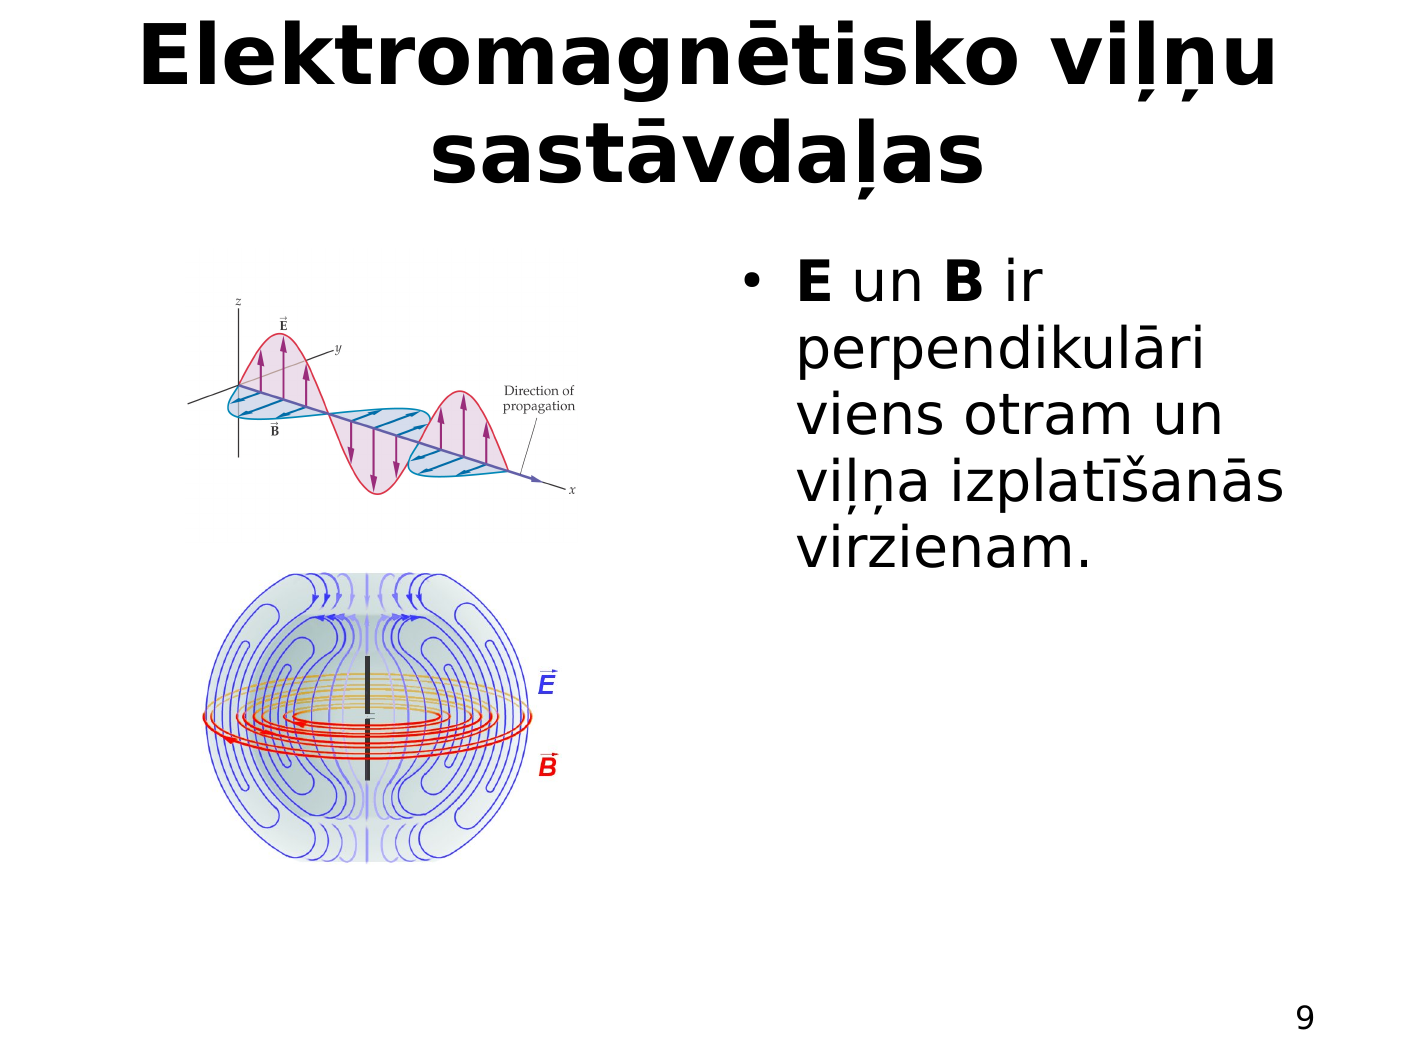

# Elektromagnētisko viļņu sastāvdaļas
E un B ir perpendikulāri viens otram un viļņa izplatīšanās virzienam.